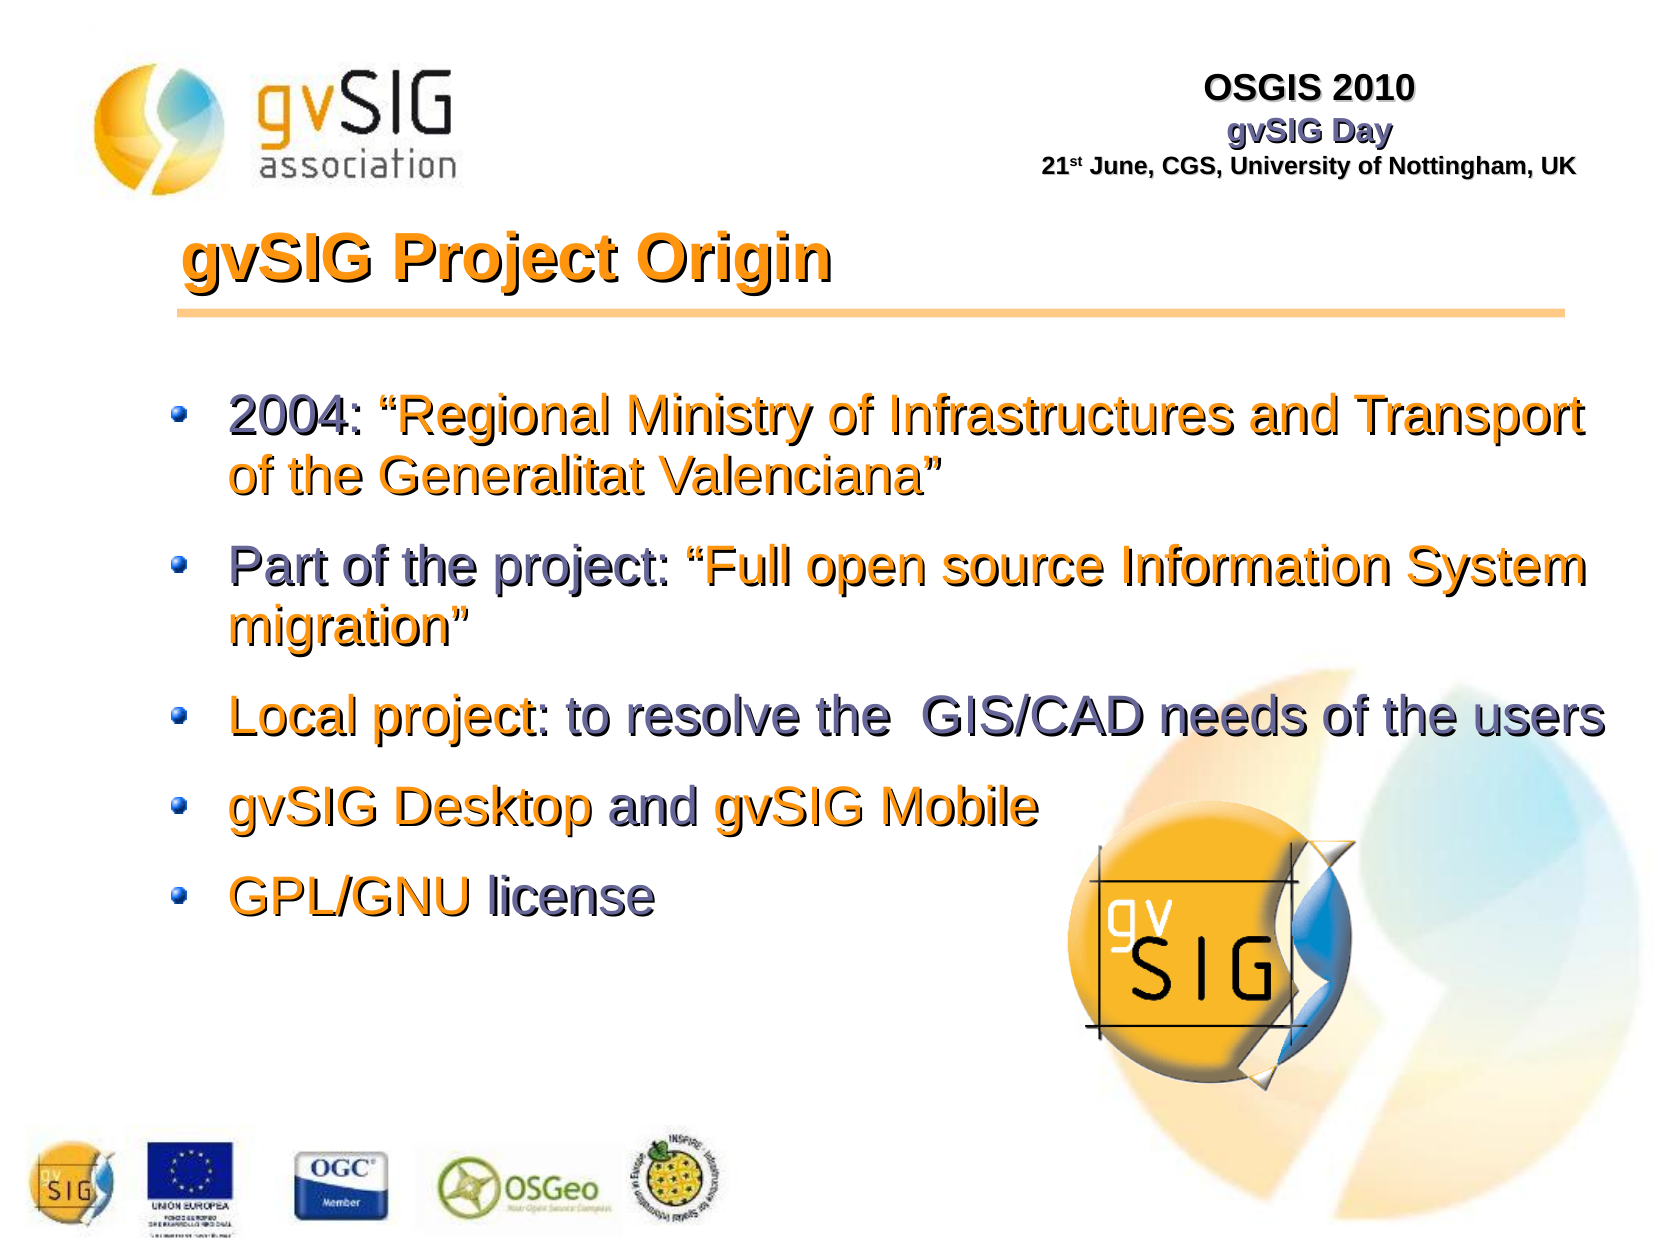

gvSIG Project Origin
# 2004: “Regional Ministry of Infrastructures and Transport of the Generalitat Valenciana”
Part of the project: “Full open source Information System migration”
Local project: to resolve the GIS/CAD needs of the users
gvSIG Desktop and gvSIG Mobile
GPL/GNU license